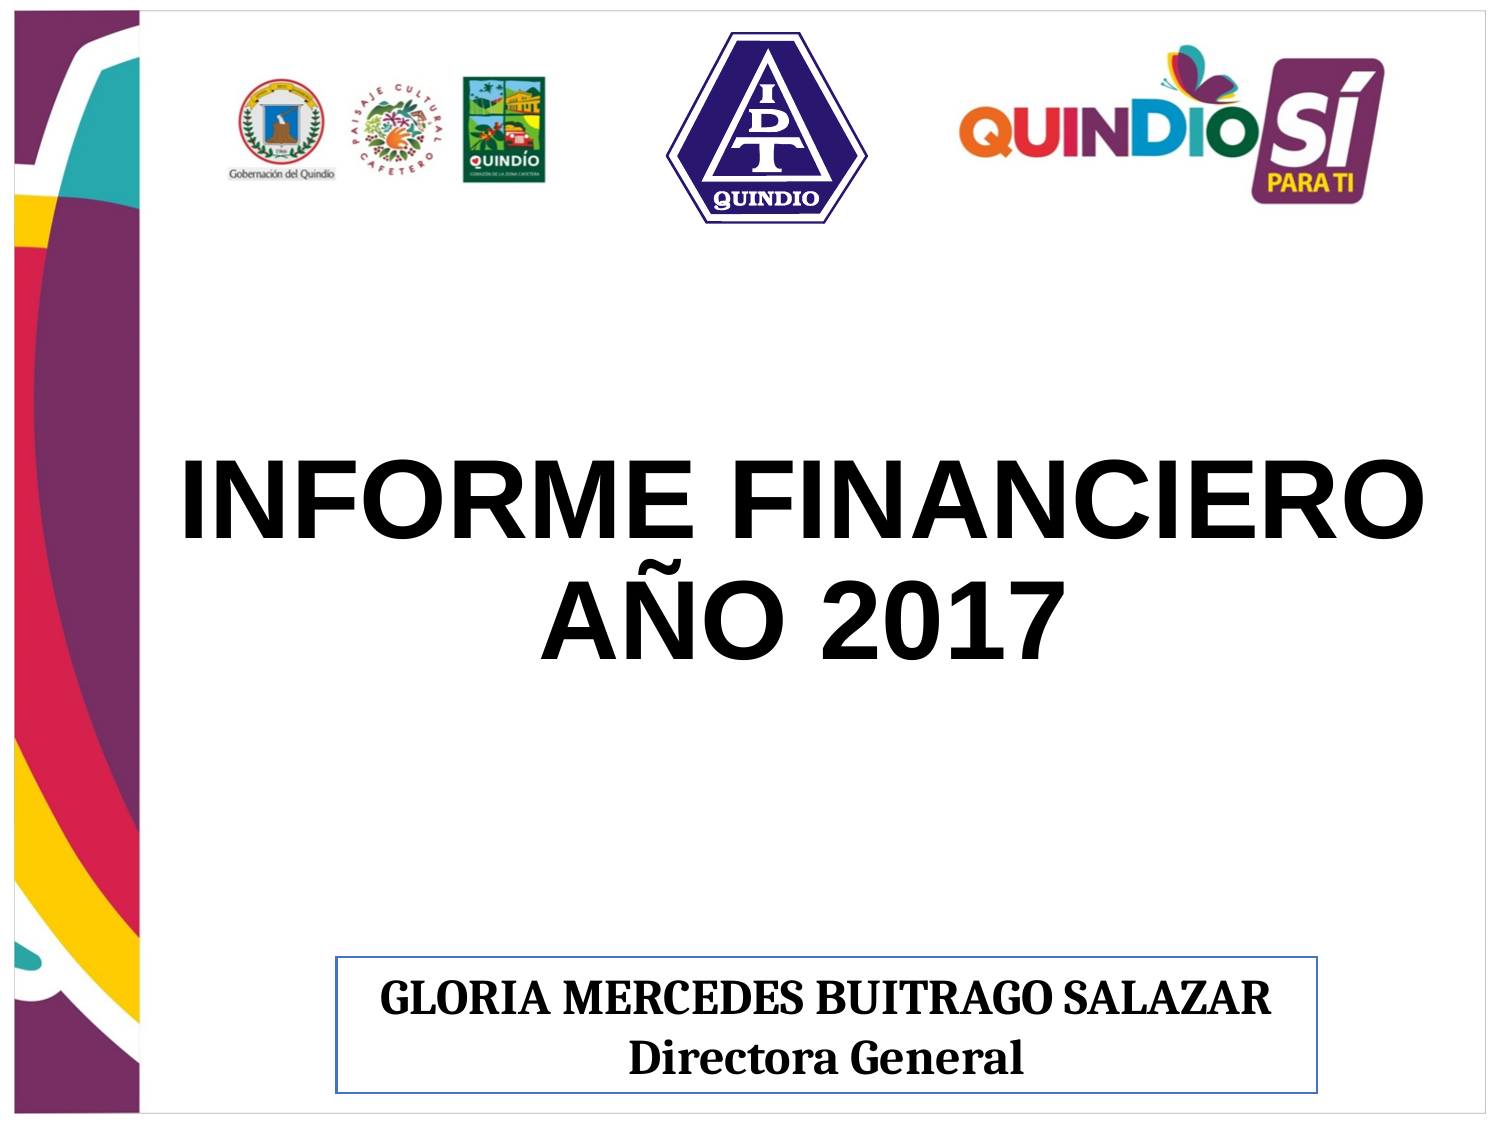

# INFORME FINANCIERO AÑO 2017
GLORIA MERCEDES BUITRAGO SALAZAR
Directora General